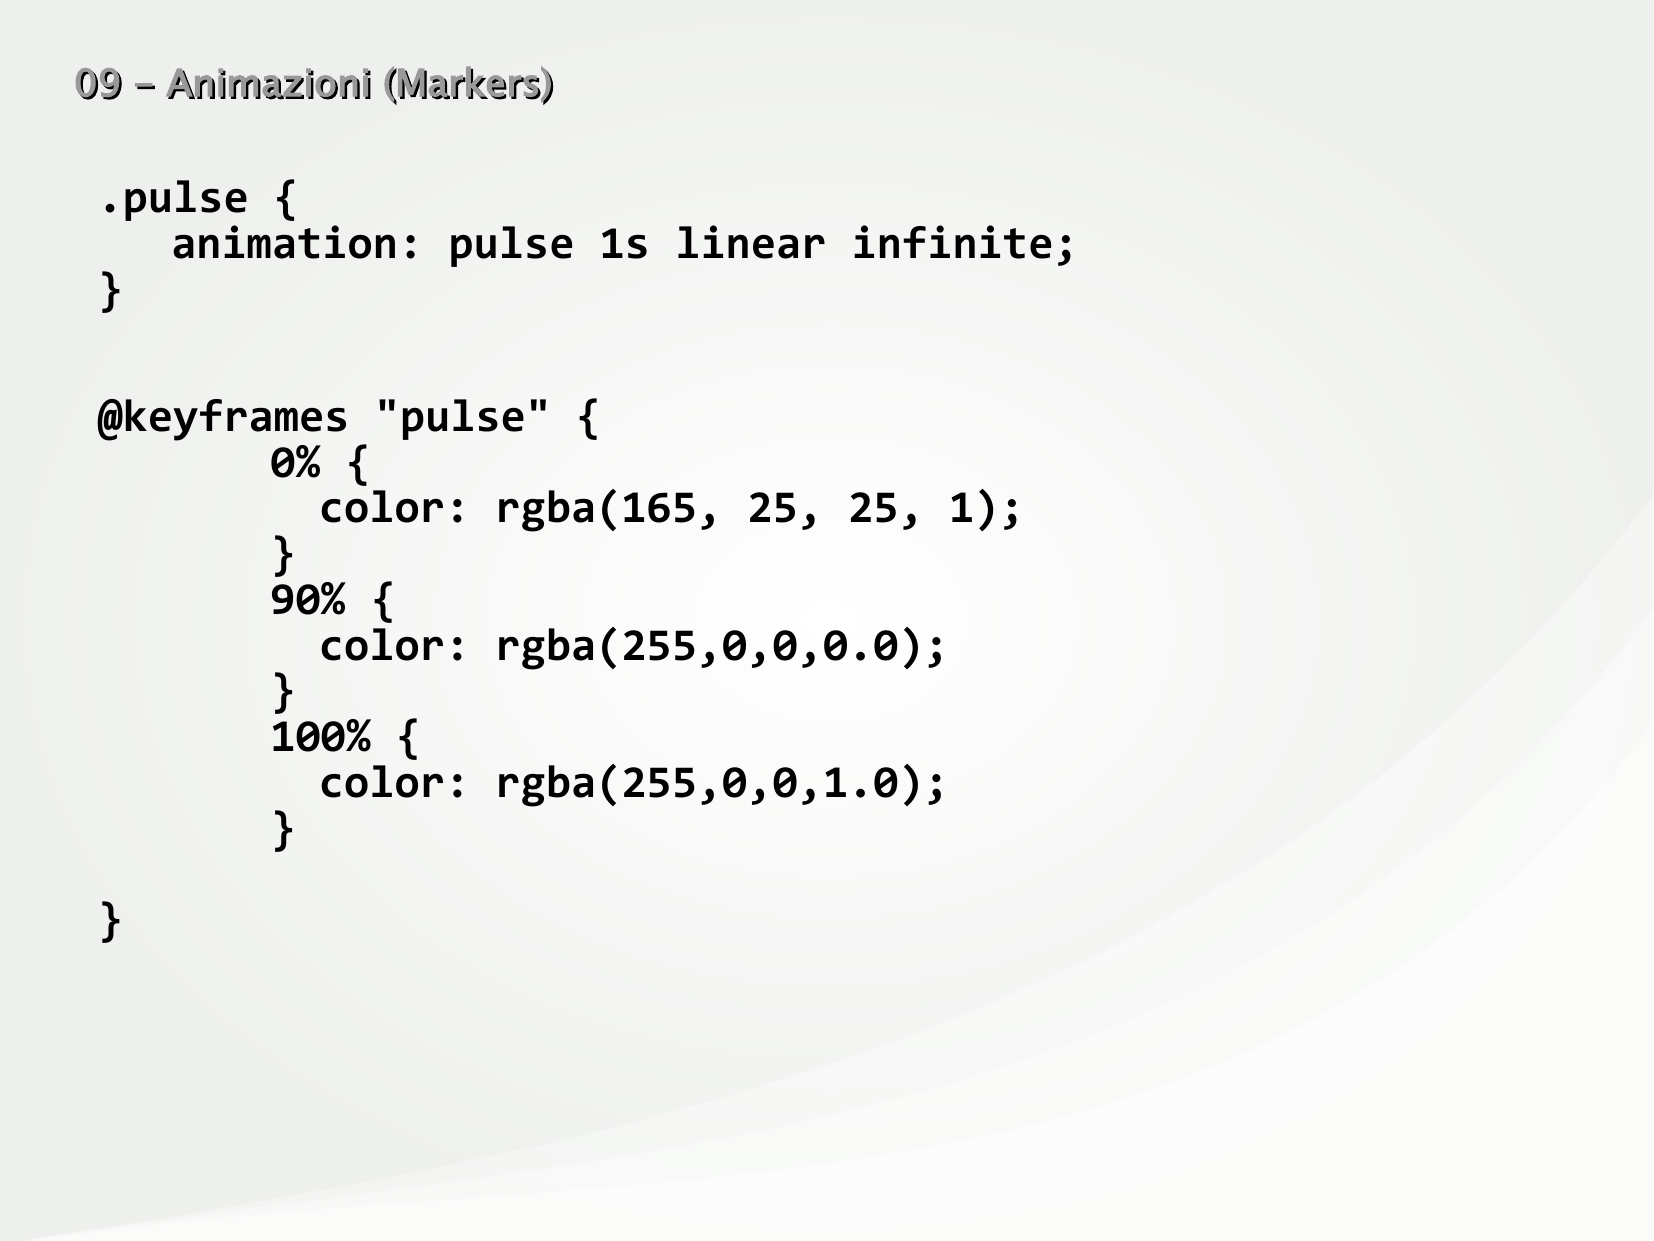

09 - Animazioni (Markers)
.pulse {
	animation: pulse 1s linear infinite;
}
@keyframes "pulse" {
		 0% {
			color: rgba(165, 25, 25, 1);
		 }
		 90% {
			color: rgba(255,0,0,0.0);
		 }
		 100% {
			color: rgba(255,0,0,1.0);
		 }
}